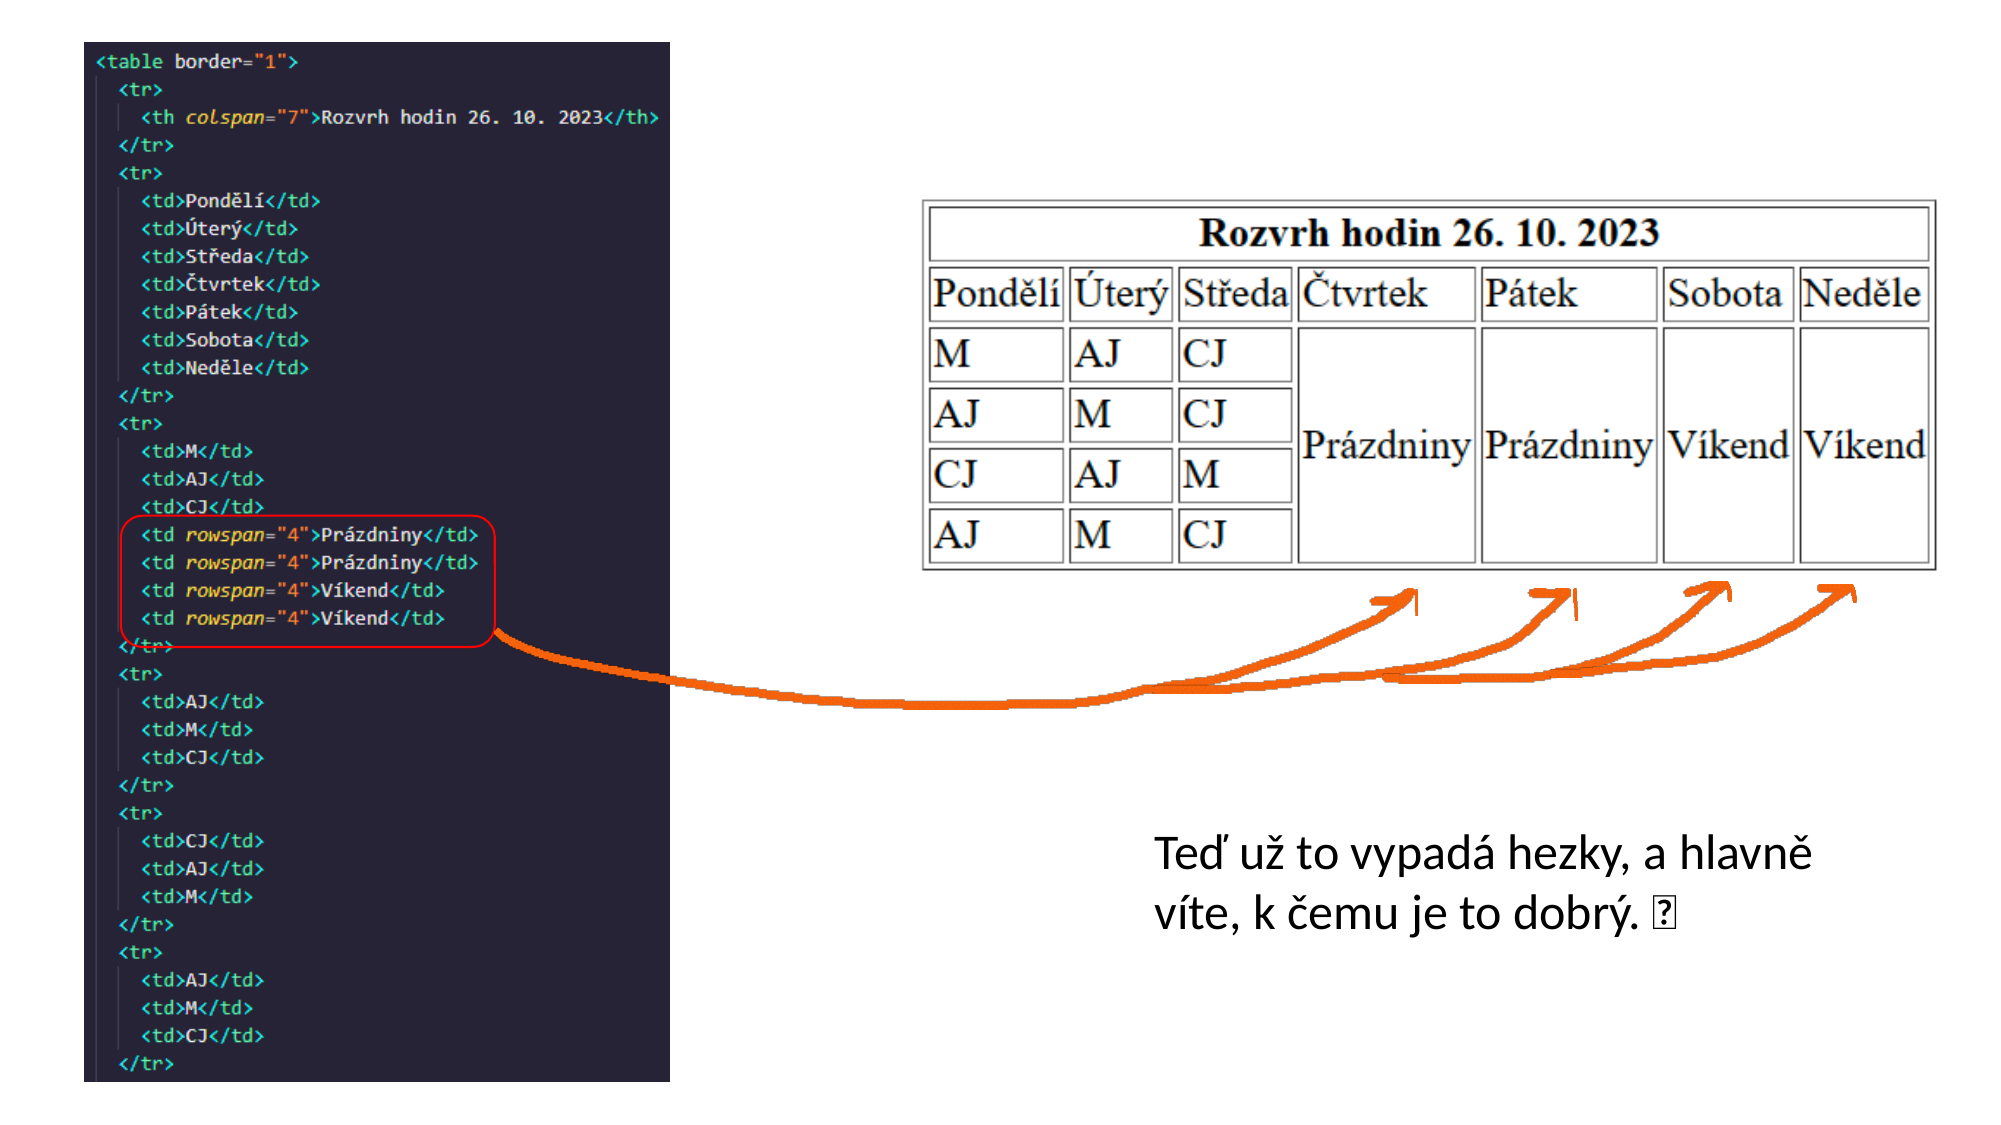

Teď už to vypadá hezky, a hlavně víte, k čemu je to dobrý. 🫡